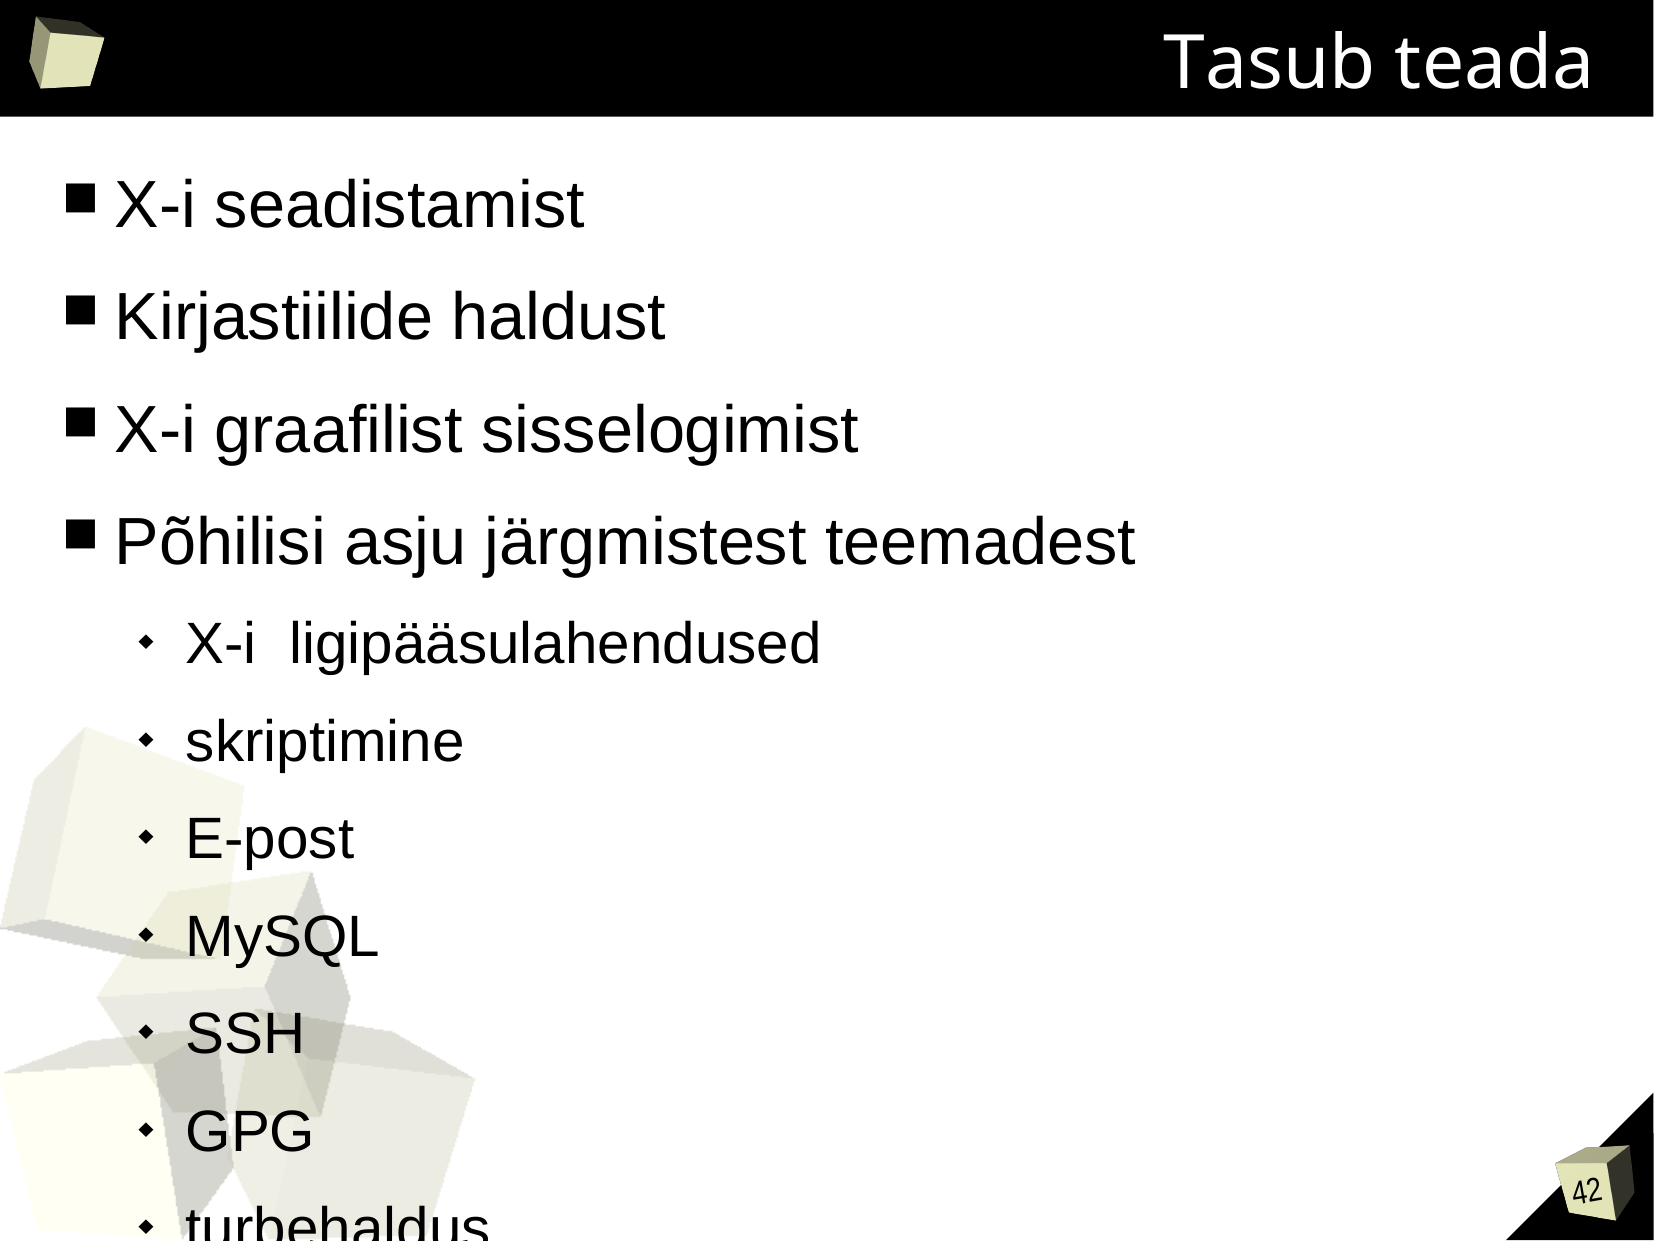

# Tasub teada
X-i seadistamist
Kirjastiilide haldust
X-i graafilist sisselogimist
Põhilisi asju järgmistest teemadest
X-i ligipääsulahendused
skriptimine
E-post
MySQL
SSH
GPG
turbehaldus